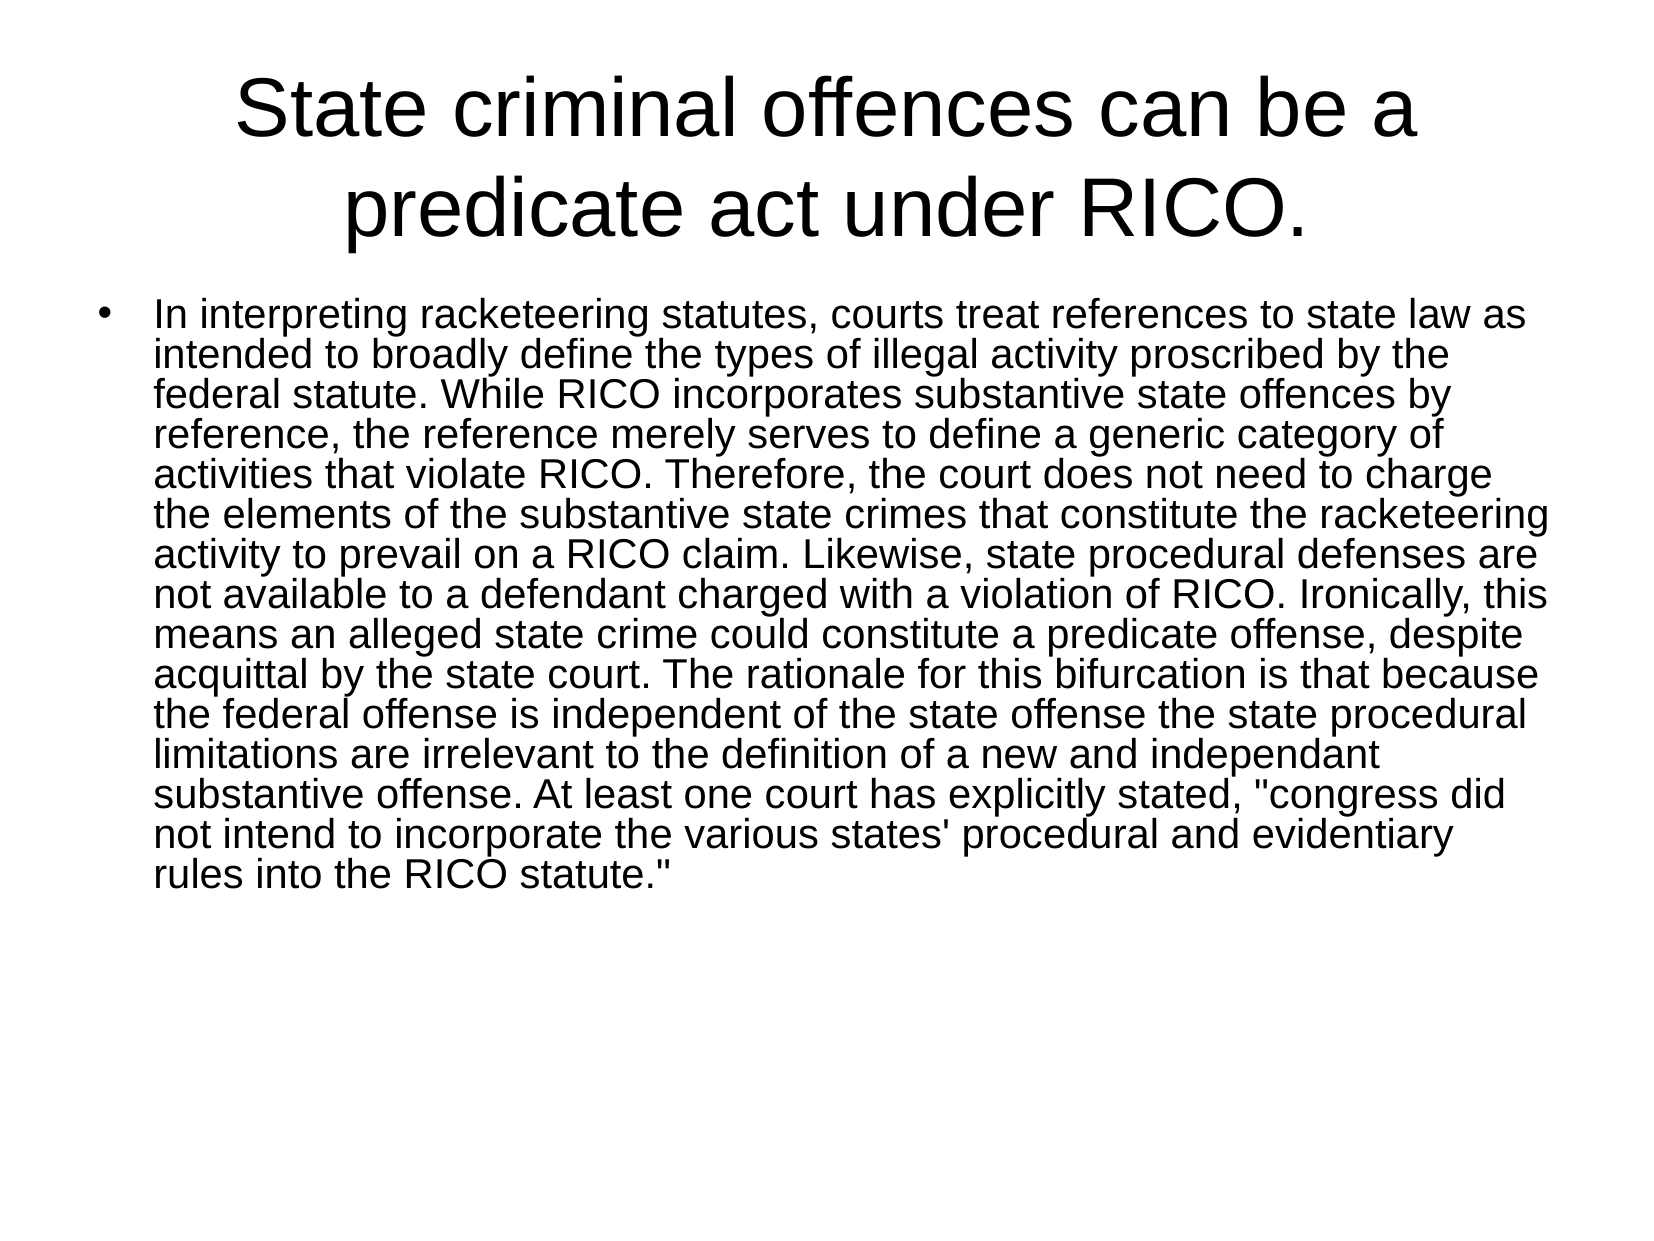

# State criminal offences can be a predicate act under RICO.
In interpreting racketeering statutes, courts treat references to state law as intended to broadly define the types of illegal activity proscribed by the federal statute. While RICO incorporates substantive state offences by reference, the reference merely serves to define a generic category of activities that violate RICO. Therefore, the court does not need to charge the elements of the substantive state crimes that constitute the racketeering activity to prevail on a RICO claim. Likewise, state procedural defenses are not available to a defendant charged with a violation of RICO. Ironically, this means an alleged state crime could constitute a predicate offense, despite acquittal by the state court. The rationale for this bifurcation is that because the federal offense is independent of the state offense the state procedural limitations are irrelevant to the definition of a new and independant substantive offense. At least one court has explicitly stated, "congress did not intend to incorporate the various states' procedural and evidentiary rules into the RICO statute."